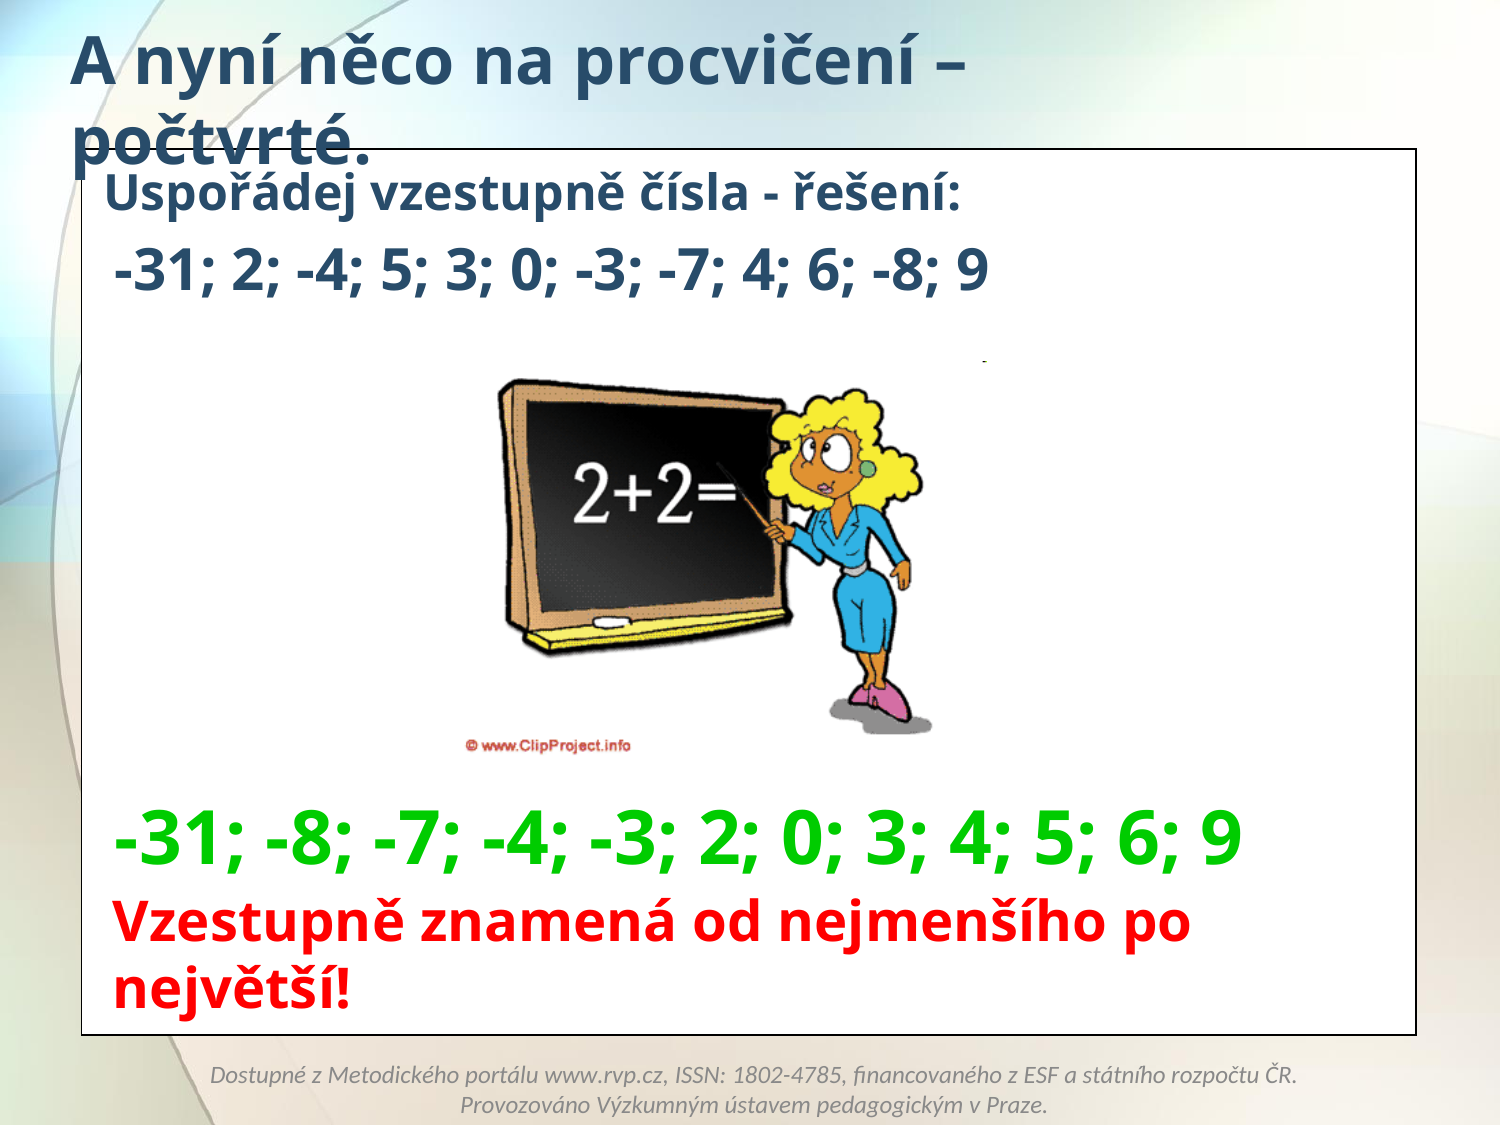

A nyní něco na procvičení – počtvrté.
Uspořádej vzestupně čísla - řešení:
-31; 2; -4; 5; 3; 0; -3; -7; 4; 6; -8; 9
-31; -8; -7; -4; -3; 2; 0; 3; 4; 5; 6; 9
Vzestupně znamená od nejmenšího po největší!